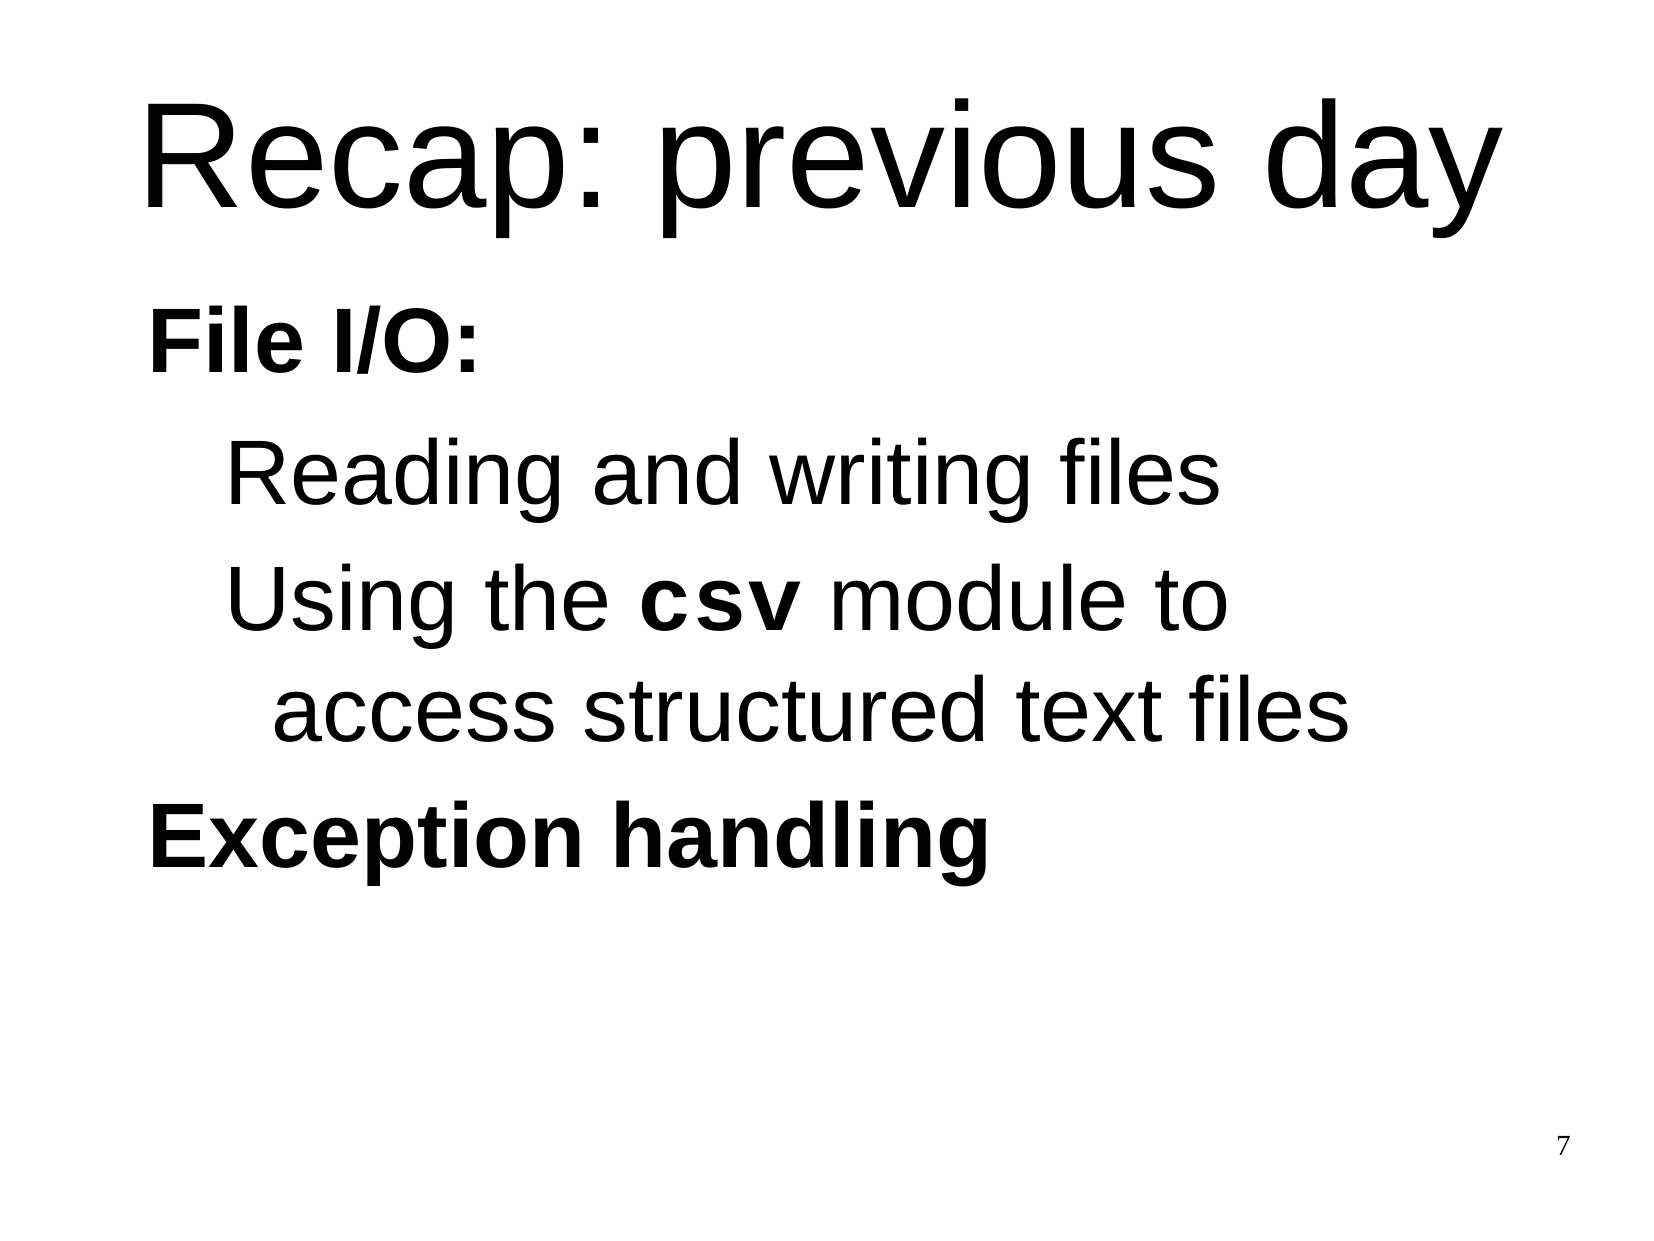

# Recap: previous day
File I/O:
Reading and writing files
Using the csv module to access structured text files
Exception handling
7